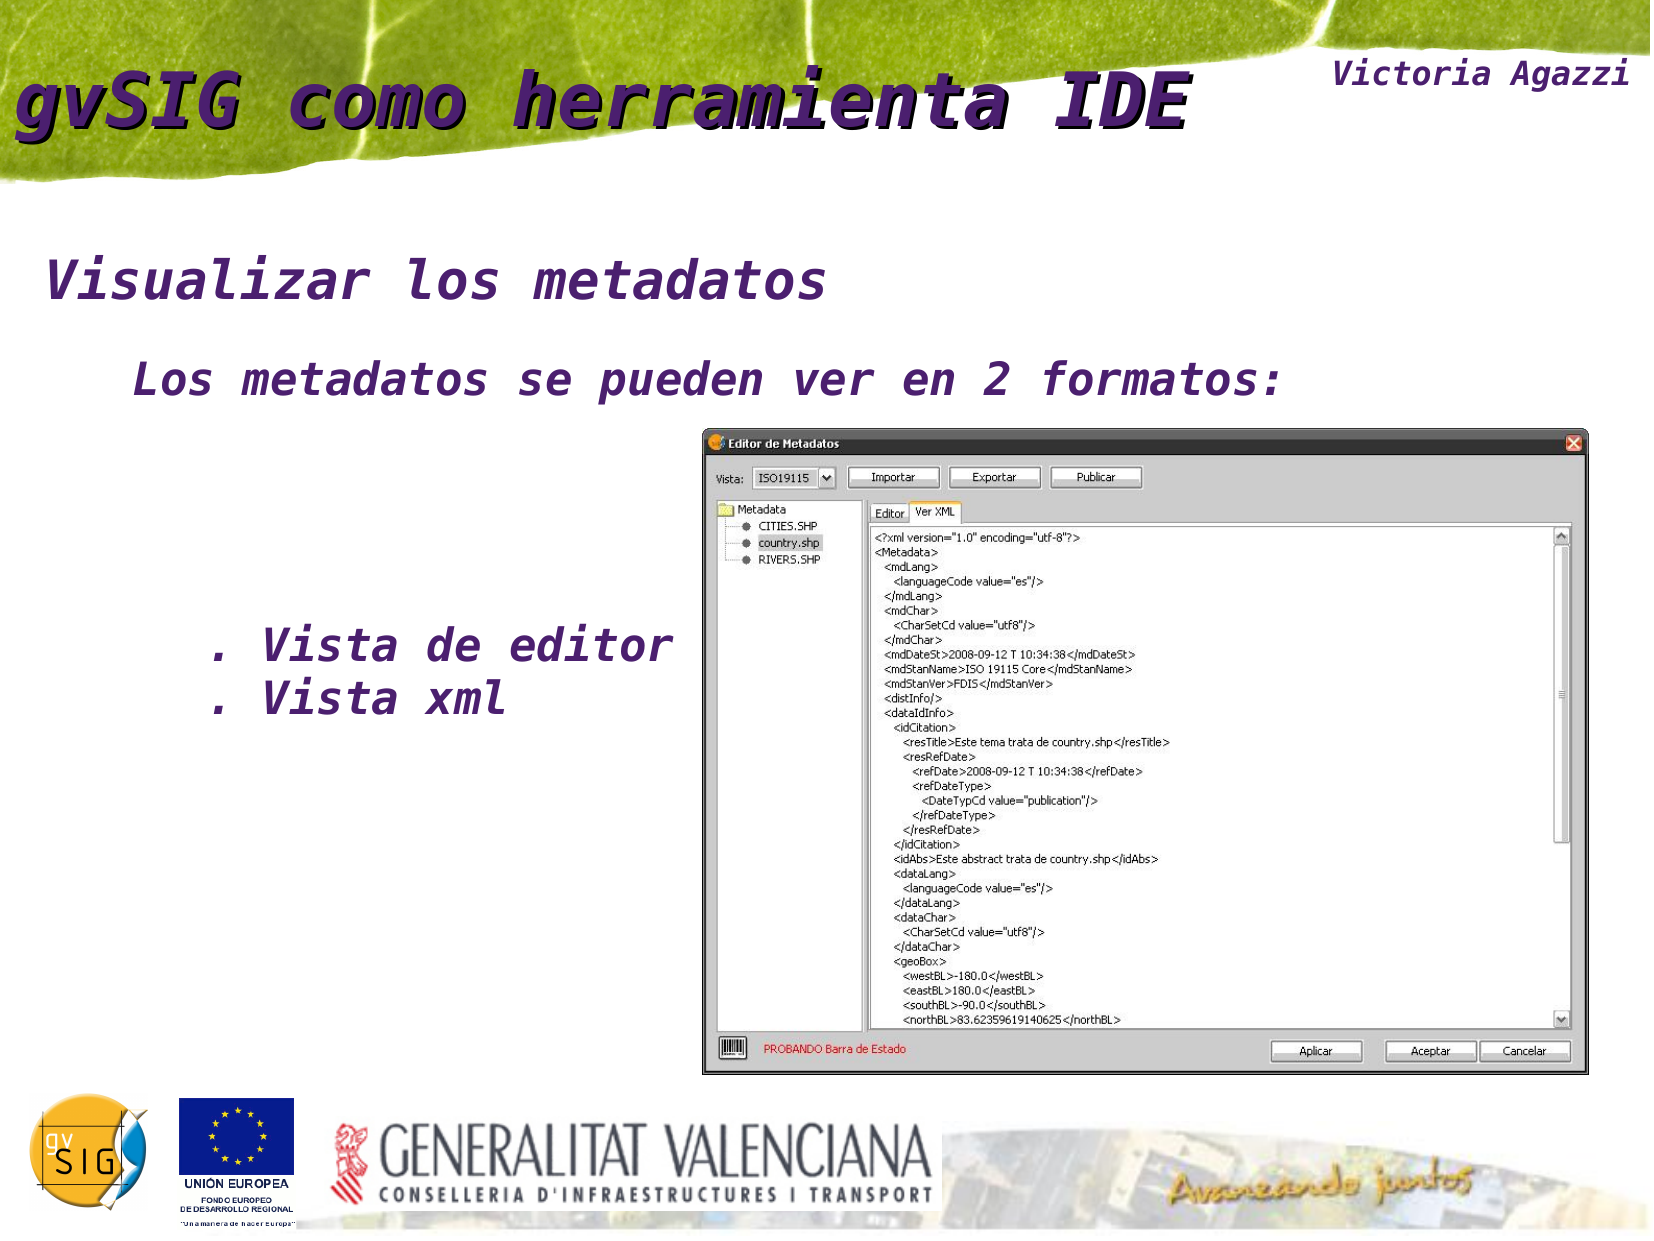

gvSIG como herramienta IDE
Victoria Agazzi
Visualizar los metadatos
Los metadatos se pueden ver en 2 formatos:
	. Vista de editor
	. Vista xml